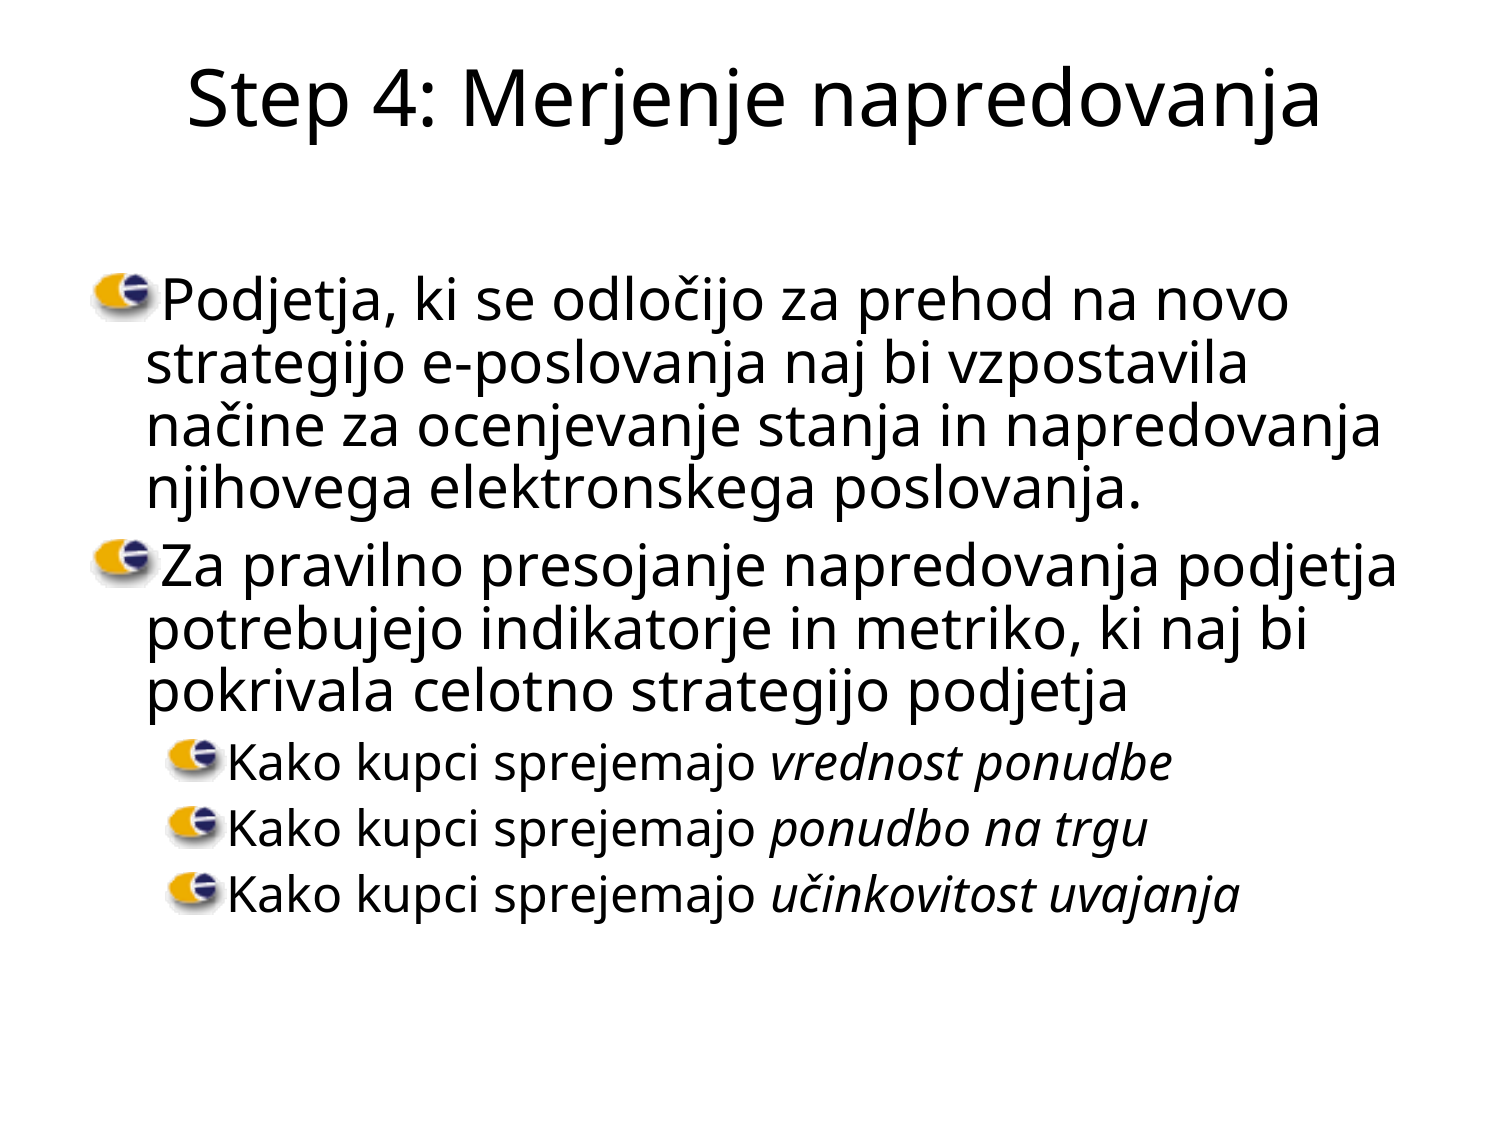

# Step 4: Merjenje napredovanja
Podjetja, ki se odločijo za prehod na novo strategijo e-poslovanja naj bi vzpostavila načine za ocenjevanje stanja in napredovanja njihovega elektronskega poslovanja.
Za pravilno presojanje napredovanja podjetja potrebujejo indikatorje in metriko, ki naj bi pokrivala celotno strategijo podjetja
Kako kupci sprejemajo vrednost ponudbe
Kako kupci sprejemajo ponudbo na trgu
Kako kupci sprejemajo učinkovitost uvajanja